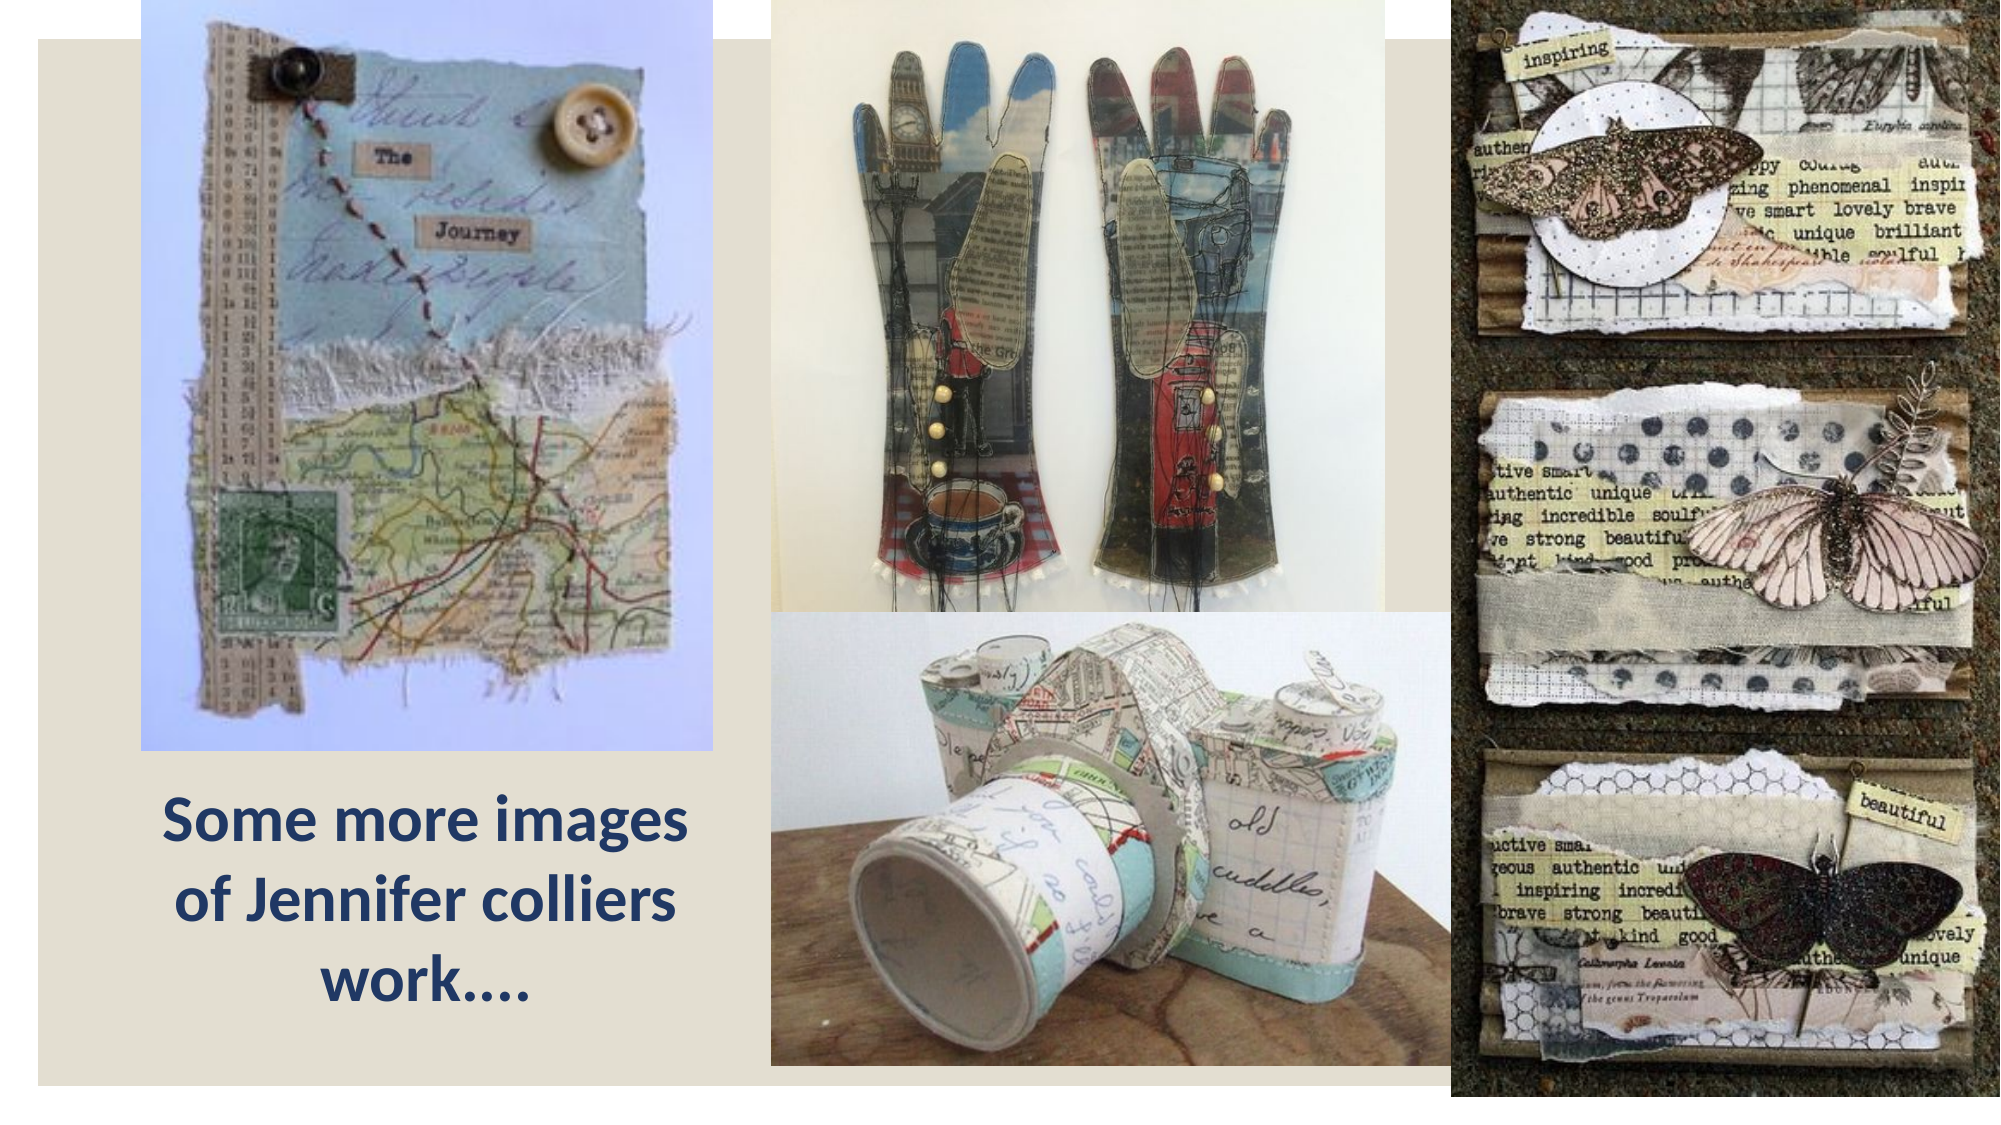

Some more images of Jennifer colliers work....